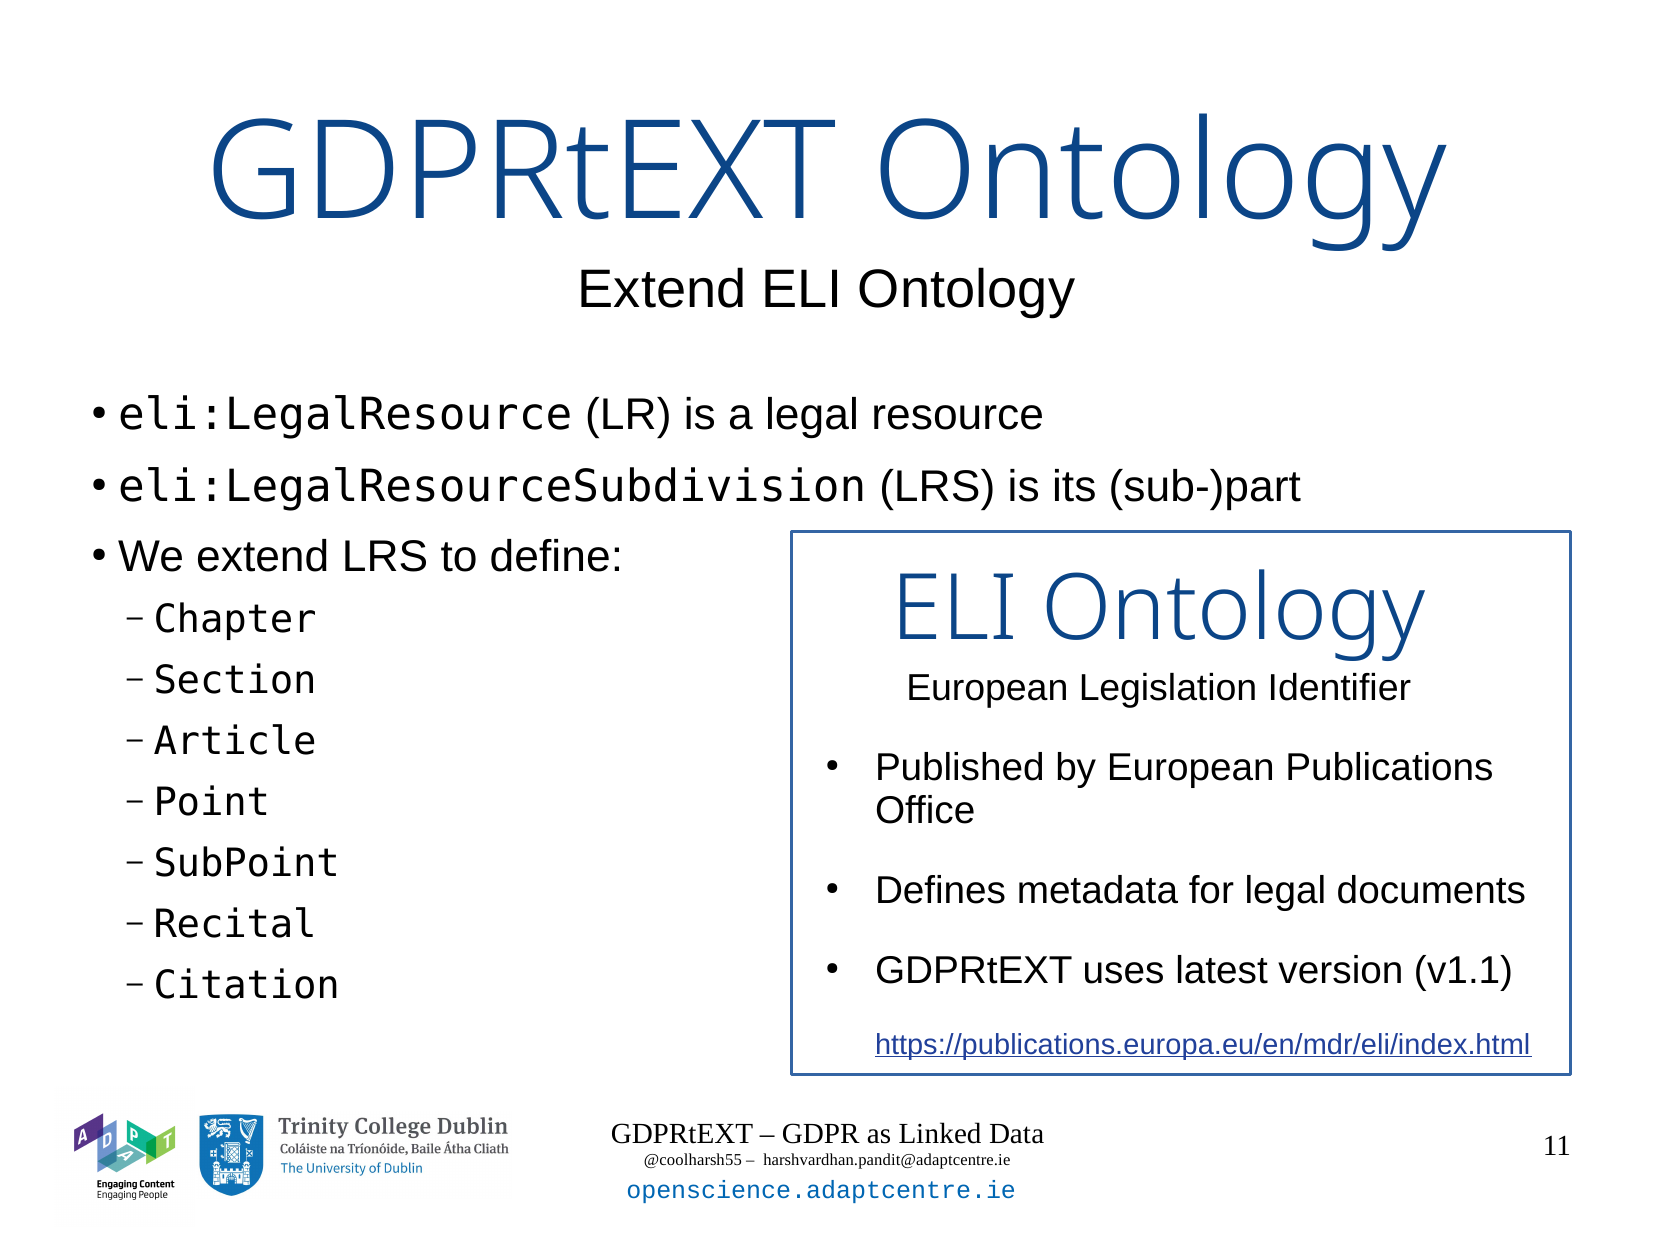

# GDPRtEXT Ontology Extend ELI Ontology
eli:LegalResource (LR) is a legal resource
eli:LegalResourceSubdivision (LRS) is its (sub-)part
We extend LRS to define:
Chapter
Section
Article
Point
SubPoint
Recital
Citation
ELI Ontology
European Legislation Identifier
Published by European Publications Office
Defines metadata for legal documents
GDPRtEXT uses latest version (v1.1)
https://publications.europa.eu/en/mdr/eli/index.html
11